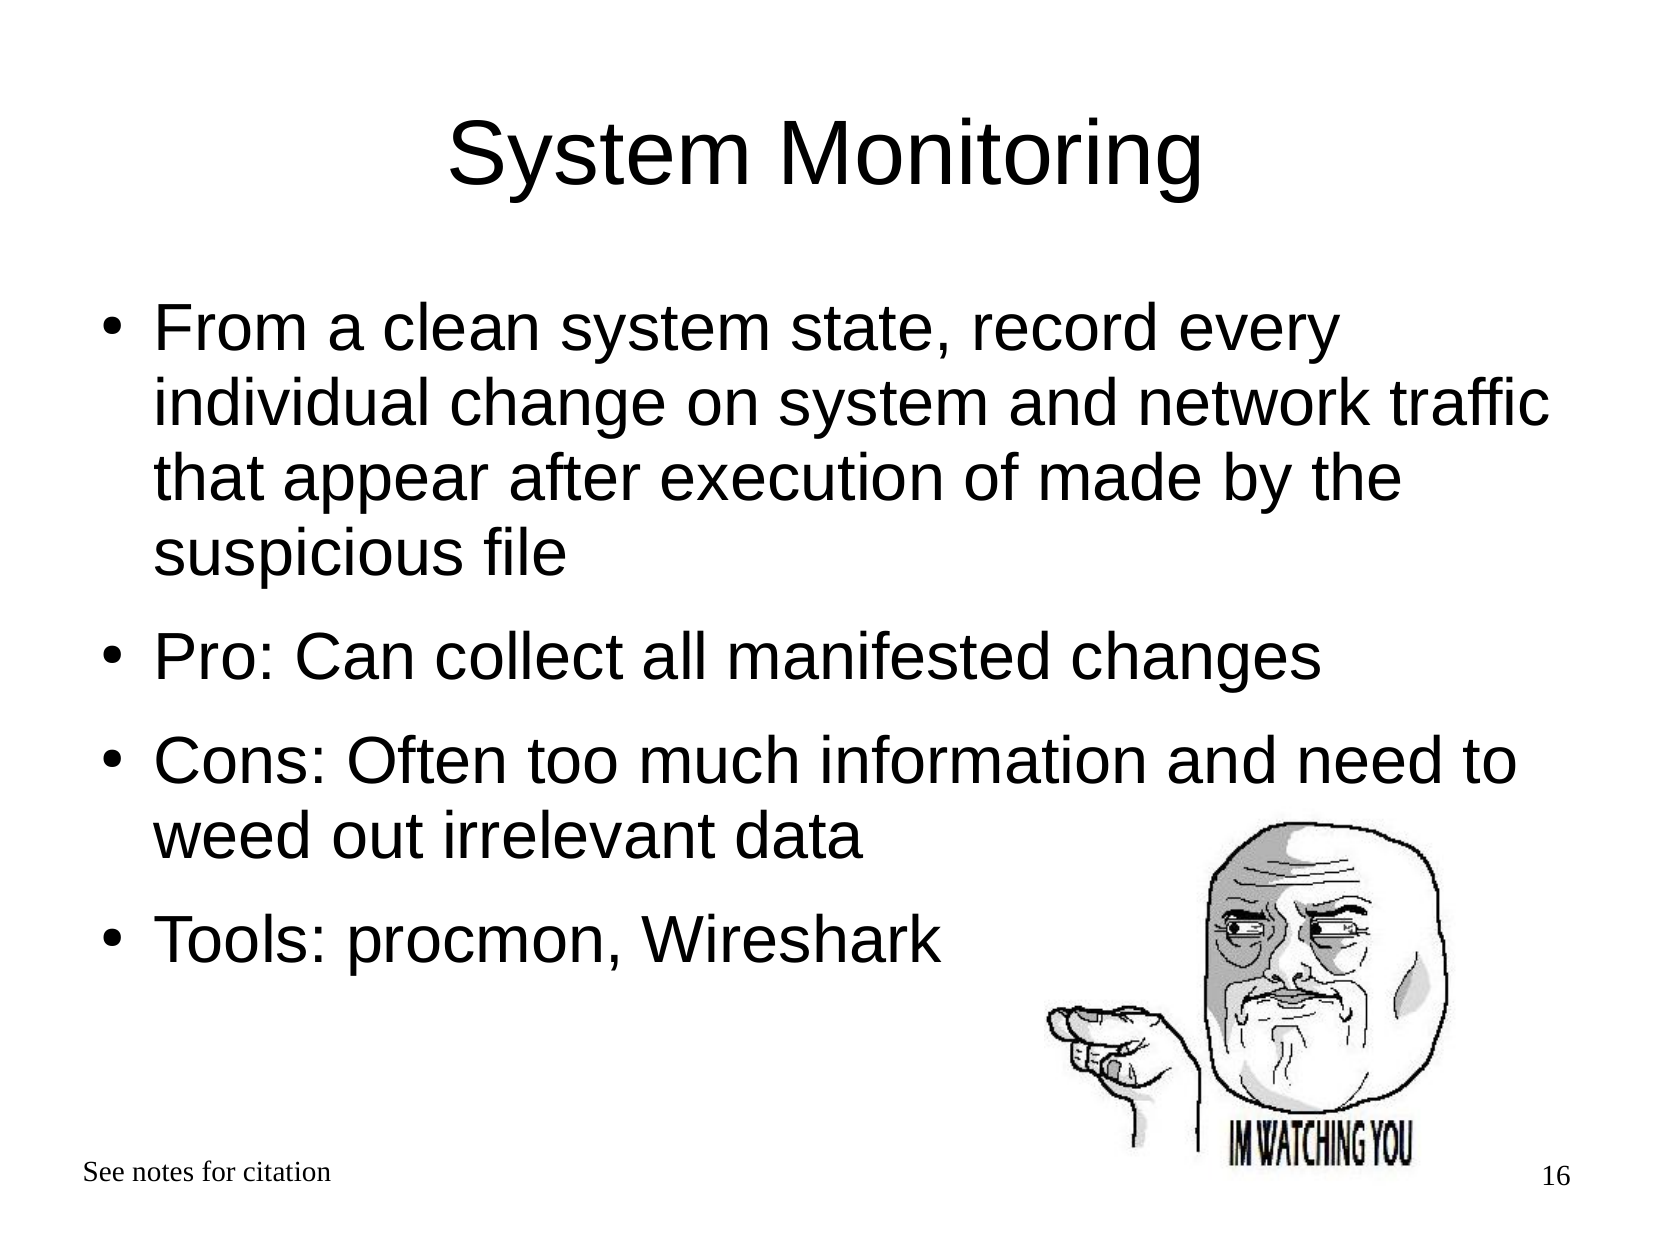

# System Monitoring
From a clean system state, record every individual change on system and network traffic that appear after execution of made by the suspicious file
Pro: Can collect all manifested changes
Cons: Often too much information and need to weed out irrelevant data
Tools: procmon, Wireshark
See notes for citation
16